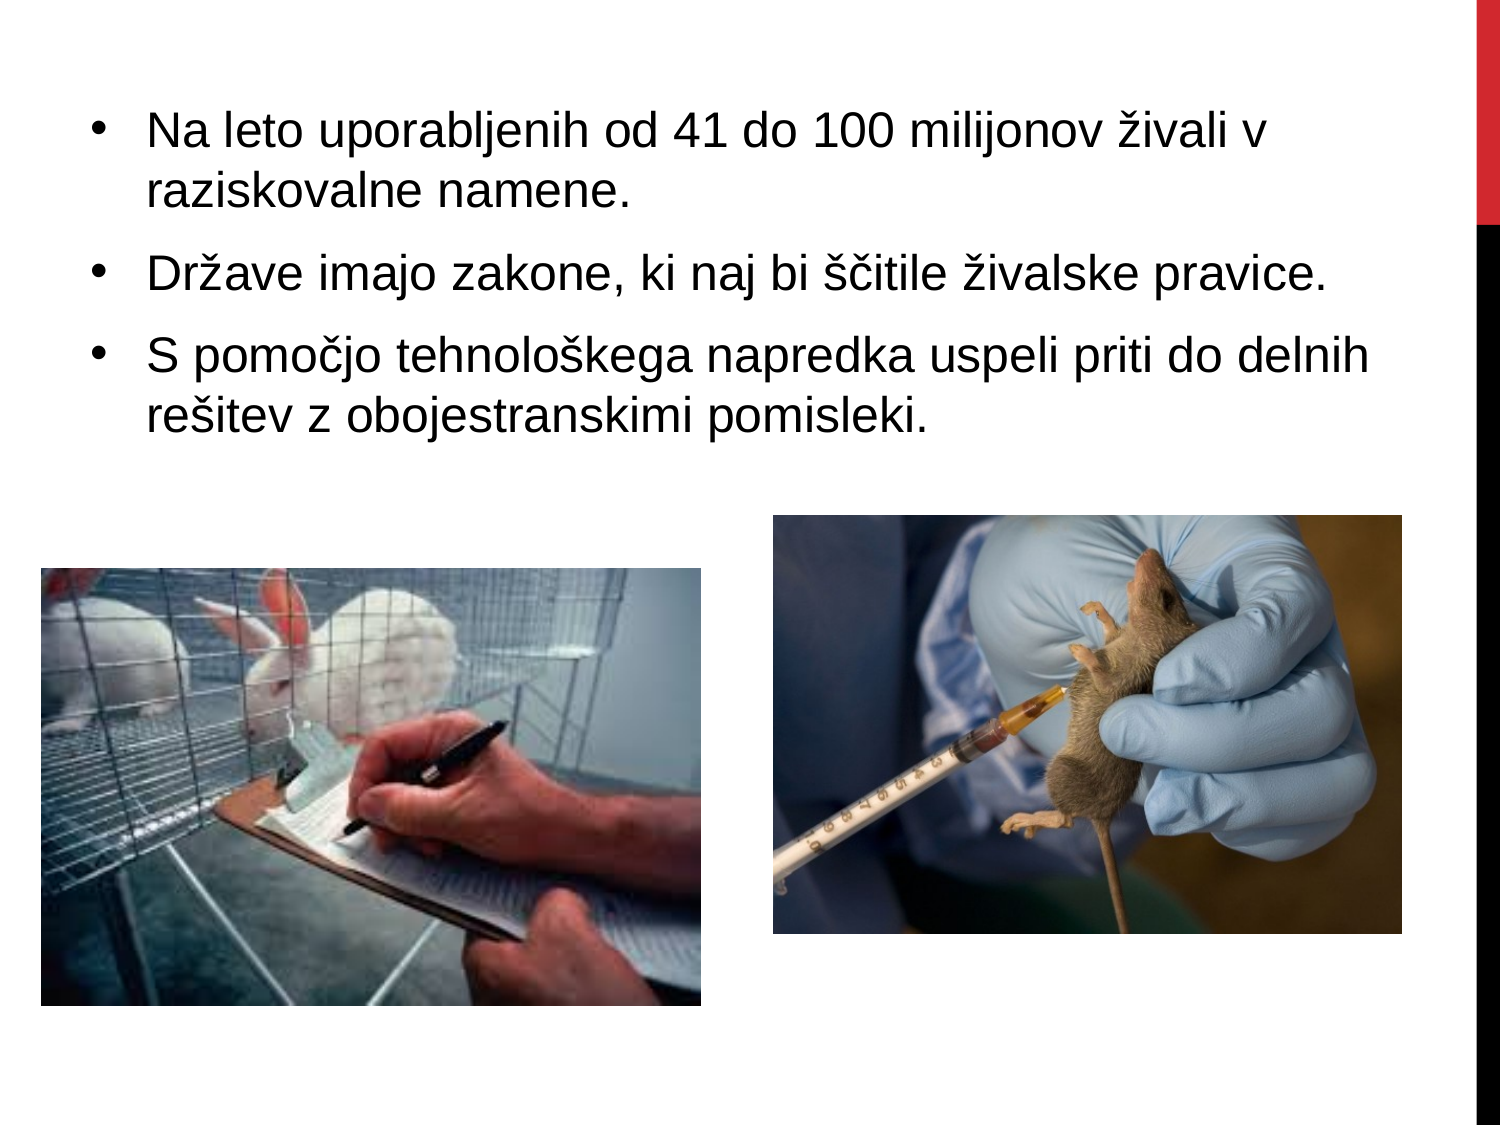

# Na leto uporabljenih od 41 do 100 milijonov živali v raziskovalne namene.
Države imajo zakone, ki naj bi ščitile živalske pravice.
S pomočjo tehnološkega napredka uspeli priti do delnih rešitev z obojestranskimi pomisleki.